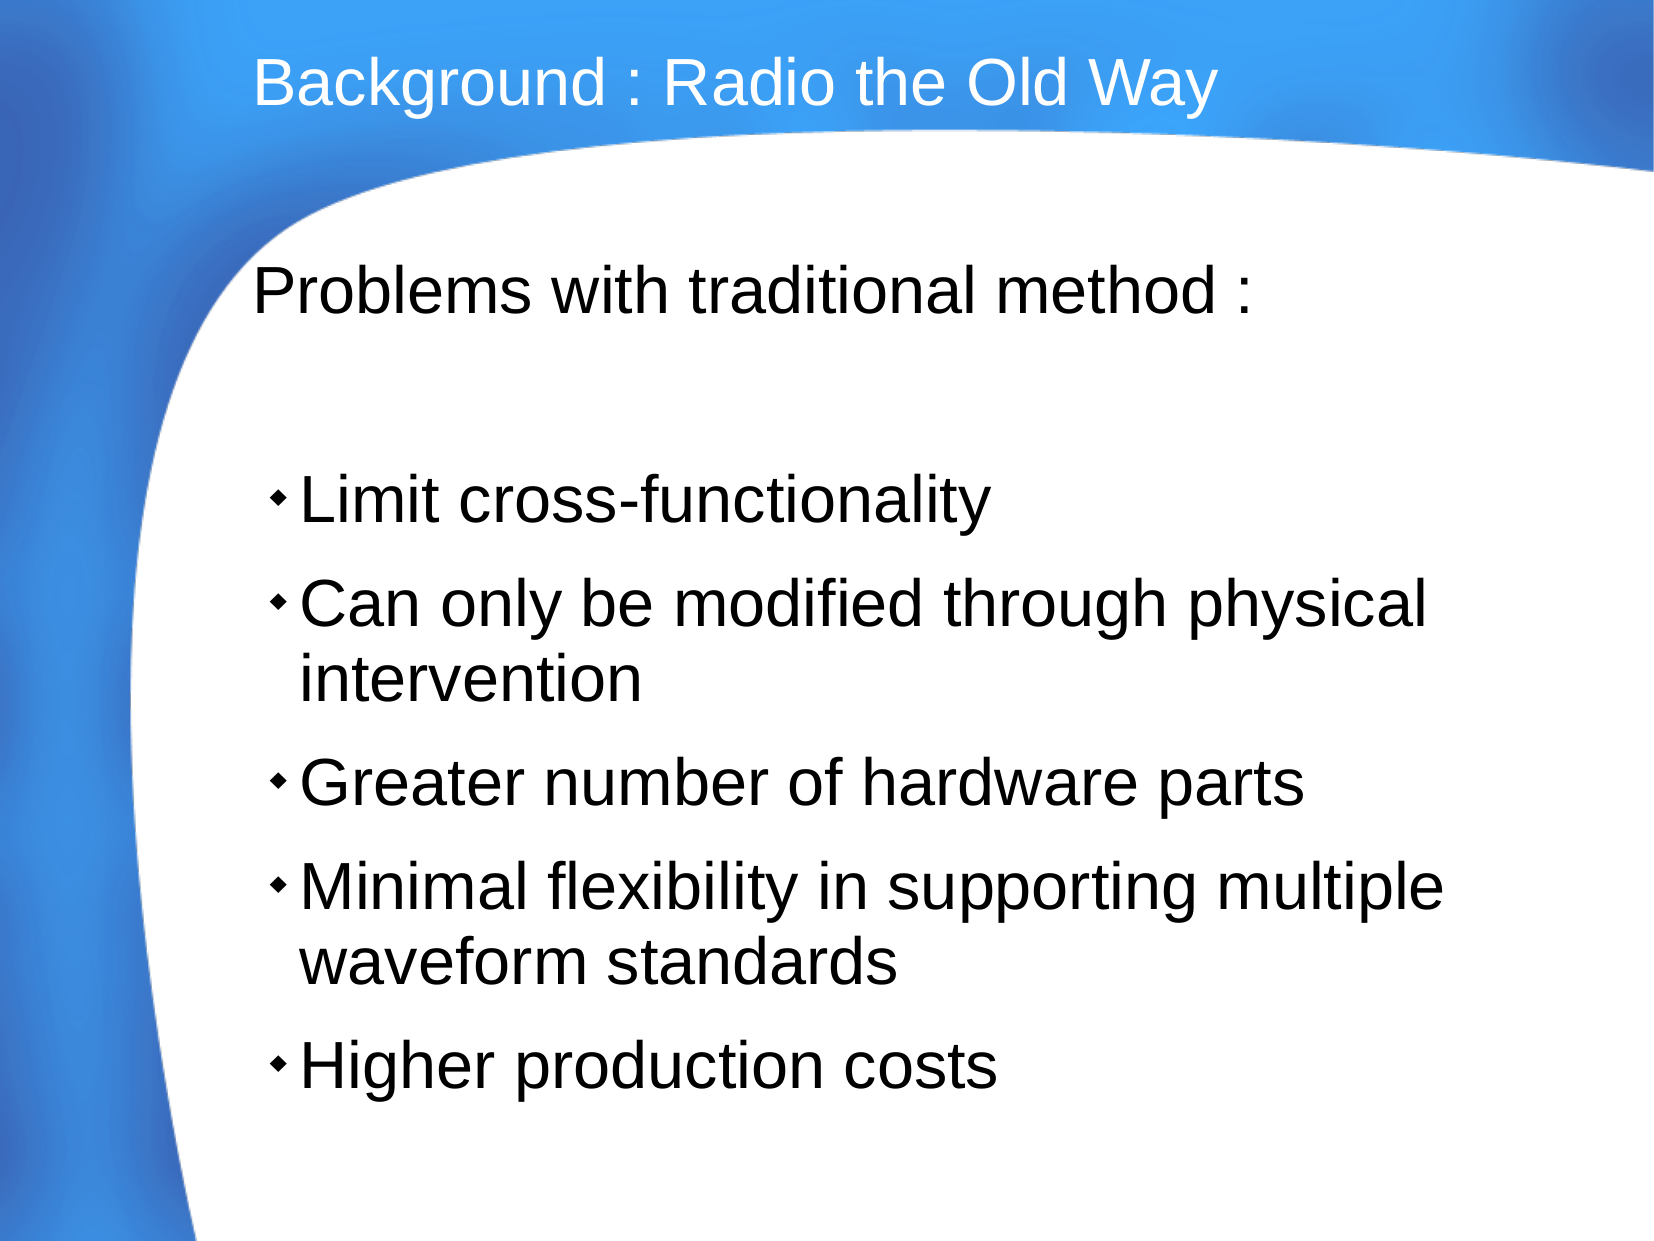

# Background : Radio the Old Way
Problems with traditional method :
Limit cross-functionality
Can only be modified through physical intervention
Greater number of hardware parts
Minimal flexibility in supporting multiple waveform standards
Higher production costs